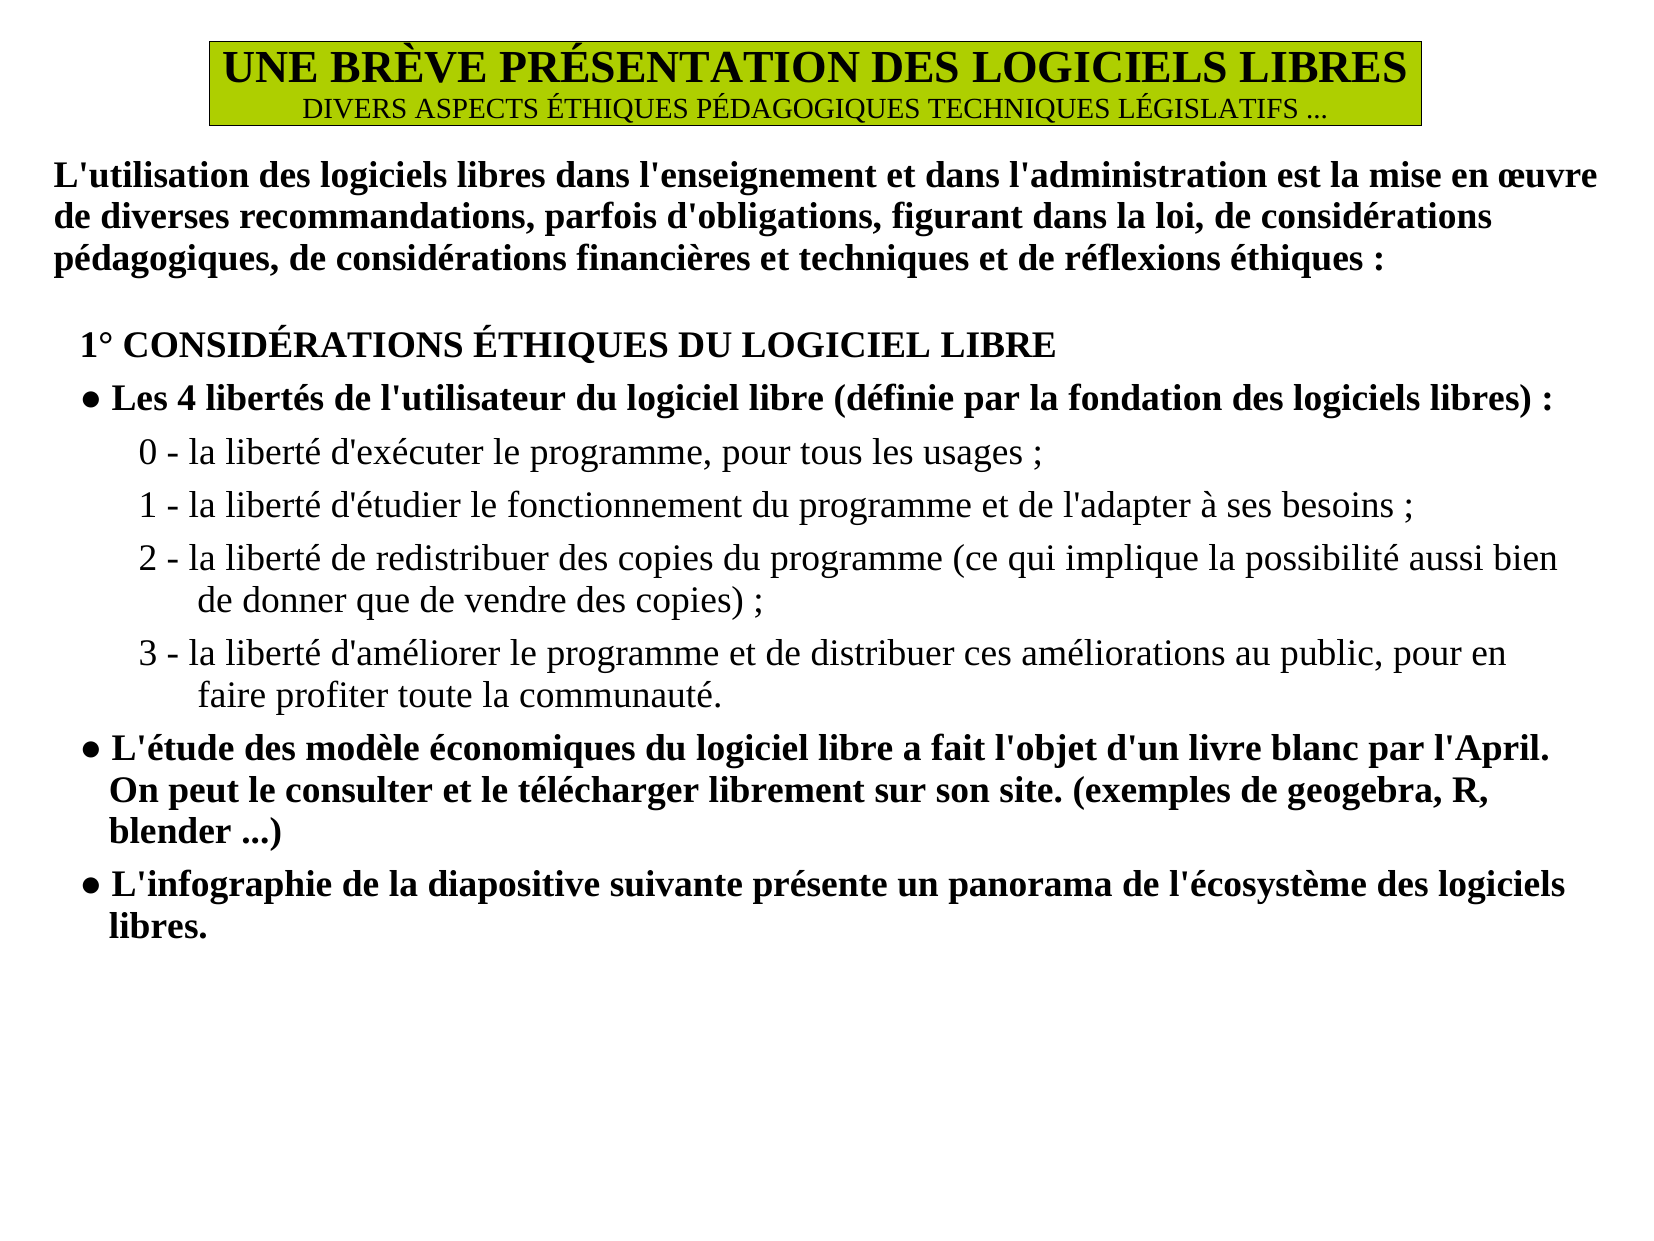

UNE BRÈVE PRÉSENTATION DES LOGICIELS LIBRES
DIVERS ASPECTS ÉTHIQUES PÉDAGOGIQUES TECHNIQUES LÉGISLATIFS ...
L'utilisation des logiciels libres dans l'enseignement et dans l'administration est la mise en œuvre de diverses recommandations, parfois d'obligations, figurant dans la loi, de considérations pédagogiques, de considérations financières et techniques et de réflexions éthiques :
1° CONSIDÉRATIONS ÉTHIQUES DU LOGICIEL LIBRE
● Les 4 libertés de l'utilisateur du logiciel libre (définie par la fondation des logiciels libres) :
0 - la liberté d'exécuter le programme, pour tous les usages ;
1 - la liberté d'étudier le fonctionnement du programme et de l'adapter à ses besoins ;
2 - la liberté de redistribuer des copies du programme (ce qui implique la possibilité aussi bien de donner que de vendre des copies) ;
3 - la liberté d'améliorer le programme et de distribuer ces améliorations au public, pour en faire profiter toute la communauté.
● L'étude des modèle économiques du logiciel libre a fait l'objet d'un livre blanc par l'April. On peut le consulter et le télécharger librement sur son site. (exemples de geogebra, R, blender ...)
● L'infographie de la diapositive suivante présente un panorama de l'écosystème des logiciels libres.